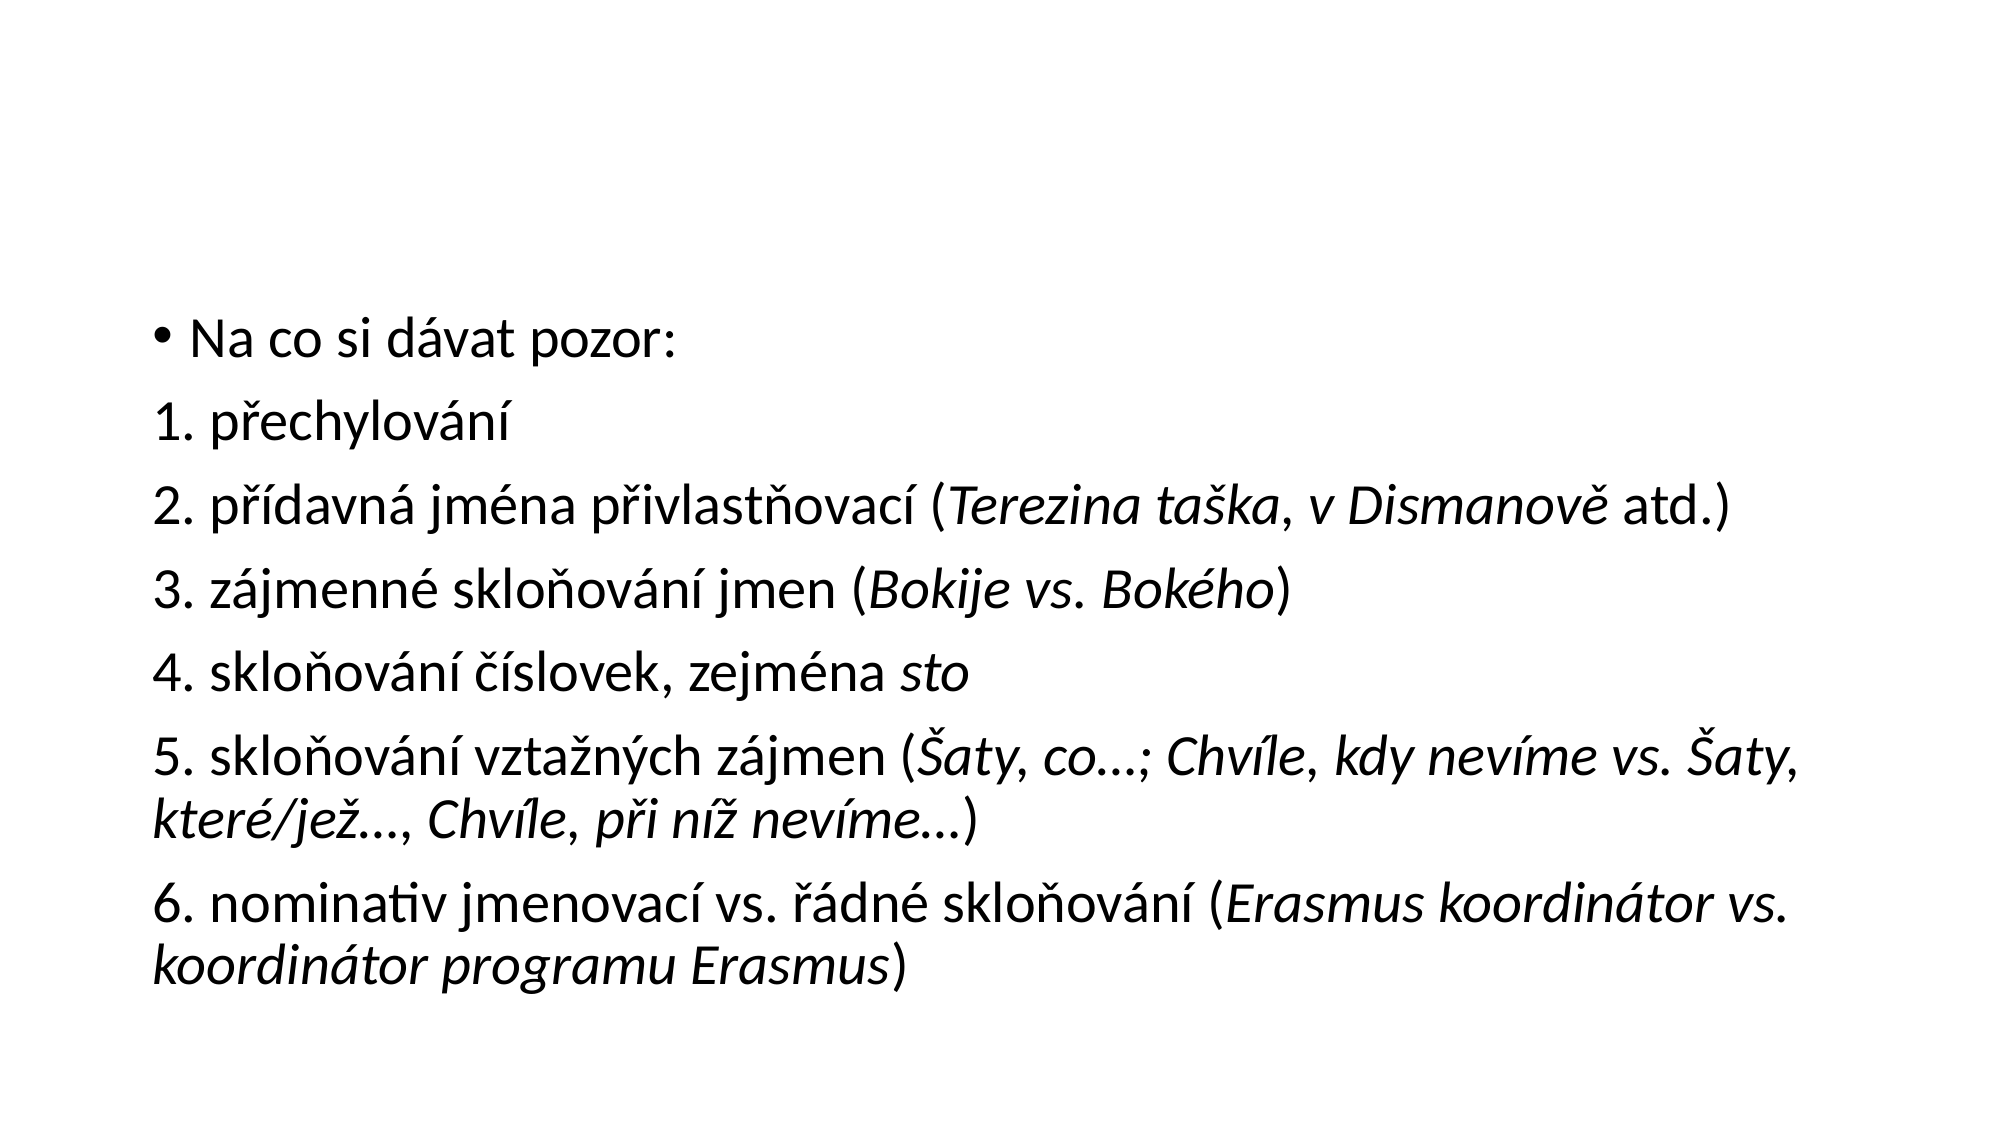

#
Na co si dávat pozor:
1. přechylování
2. přídavná jména přivlastňovací (Terezina taška, v Dismanově atd.)
3. zájmenné skloňování jmen (Bokije vs. Bokého)
4. skloňování číslovek, zejména sto
5. skloňování vztažných zájmen (Šaty, co…; Chvíle, kdy nevíme vs. Šaty, které/jež…, Chvíle, při níž nevíme…)
6. nominativ jmenovací vs. řádné skloňování (Erasmus koordinátor vs. koordinátor programu Erasmus)